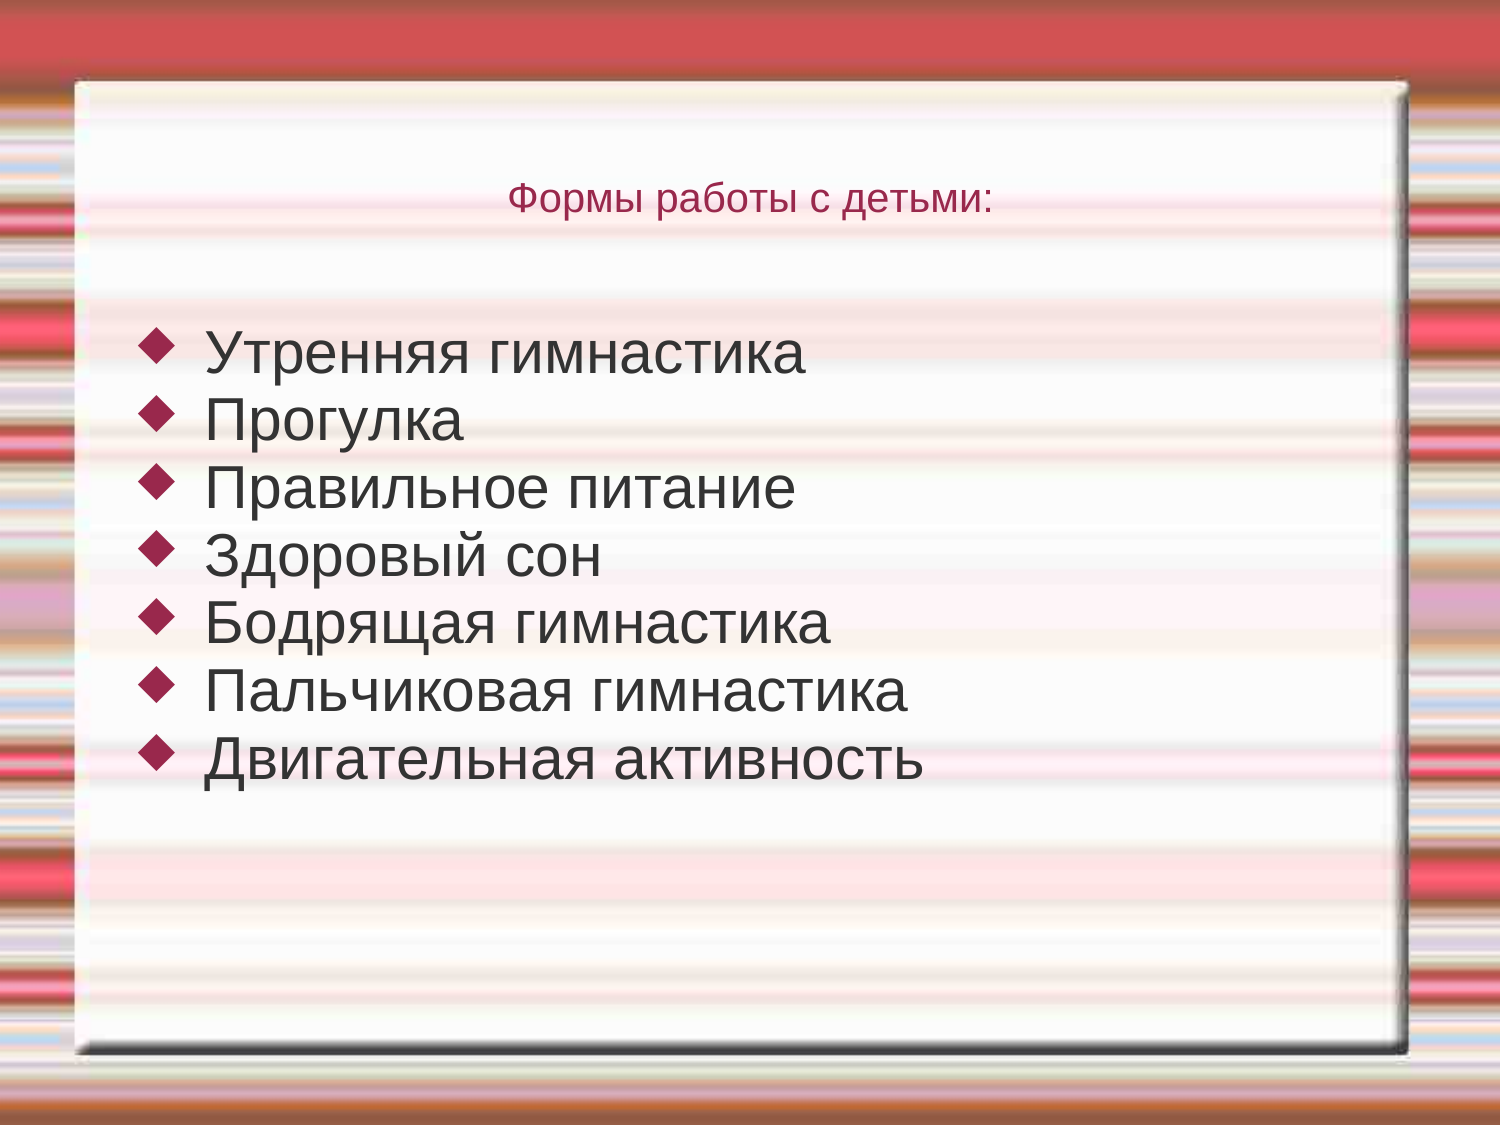

# Формы работы с детьми:
Утренняя гимнастика
Прогулка
Правильное питание
Здоровый сон
Бодрящая гимнастика
Пальчиковая гимнастика
Двигательная активность